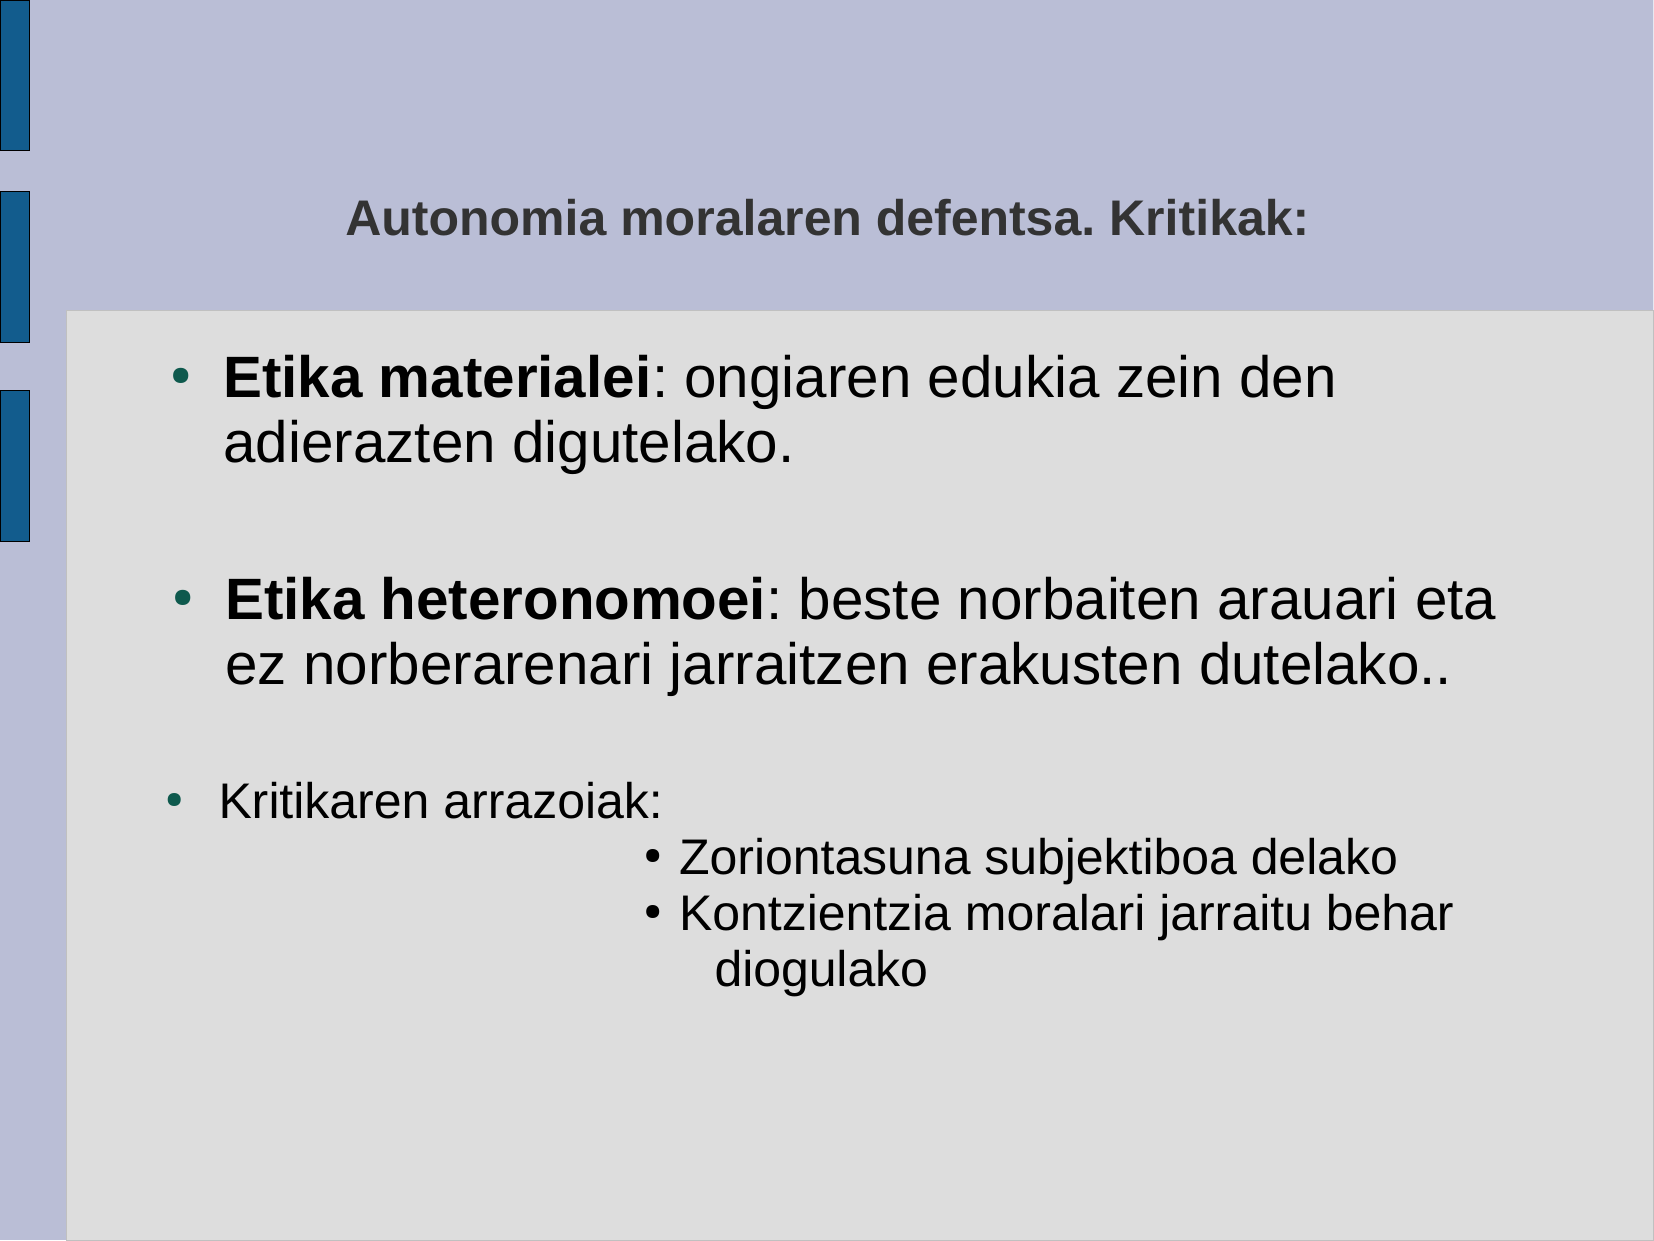

# Autonomia moralaren defentsa. Kritikak:
Etika materialei: ongiaren edukia zein den adierazten digutelako.
Etika heteronomoei: beste norbaiten arauari eta ez norberarenari jarraitzen erakusten dutelako..
Kritikaren arrazoiak:
Zoriontasuna subjektiboa delako
Kontzientzia moralari jarraitu behar diogulako